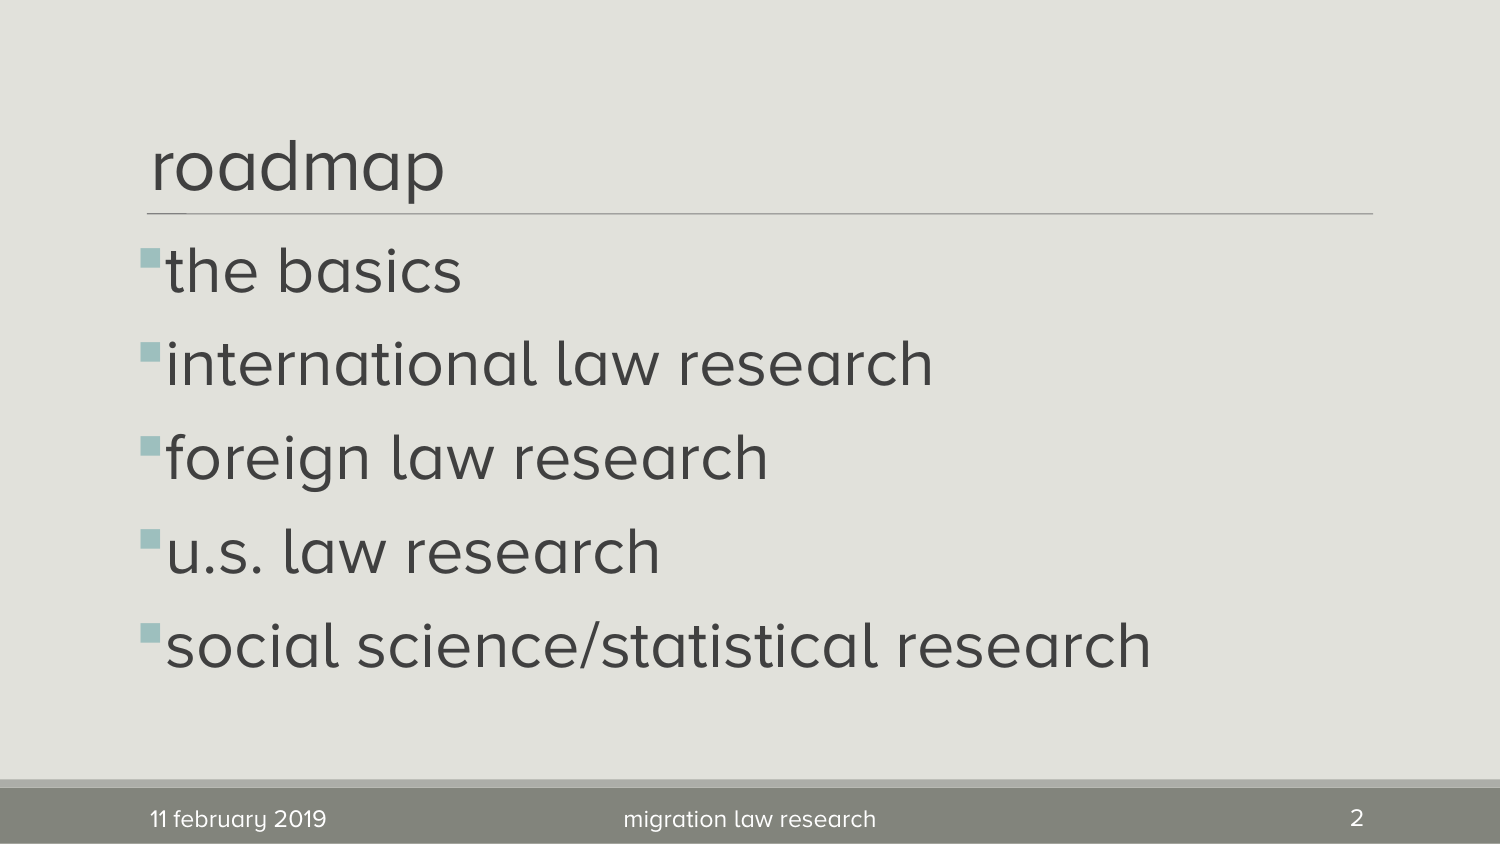

# roadmap
the basics
international law research
foreign law research
u.s. law research
social science/statistical research
11 february 2019
migration law research